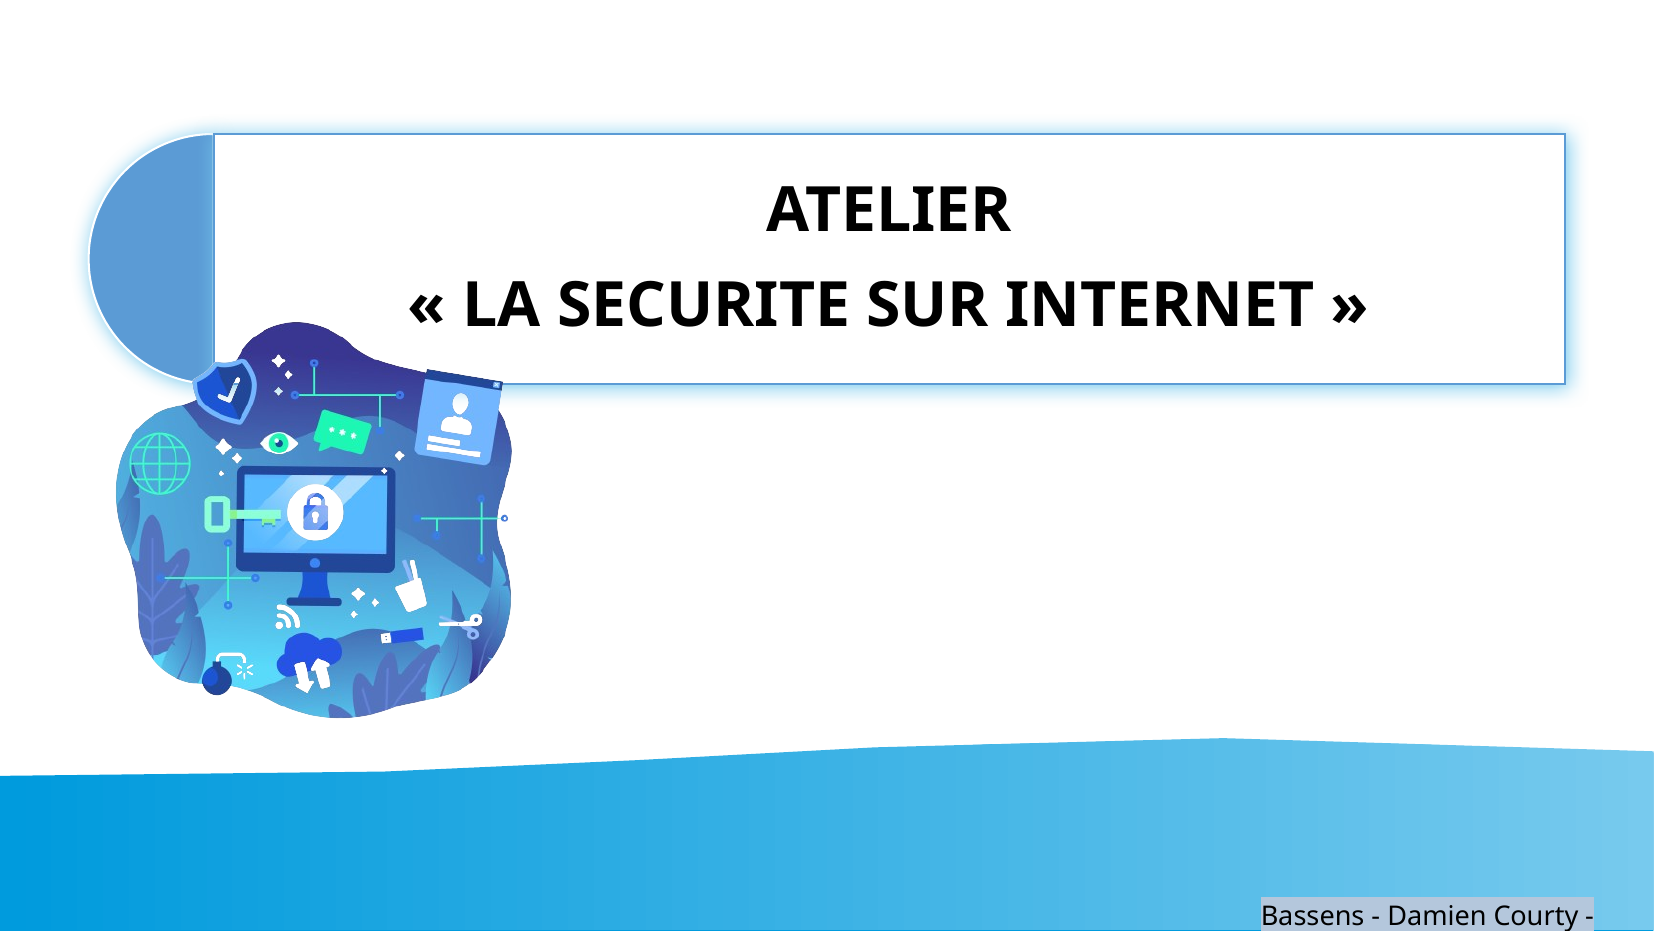

ATELIER
« LA SECURITE SUR INTERNET »
Bassens - Damien Courty - 2024